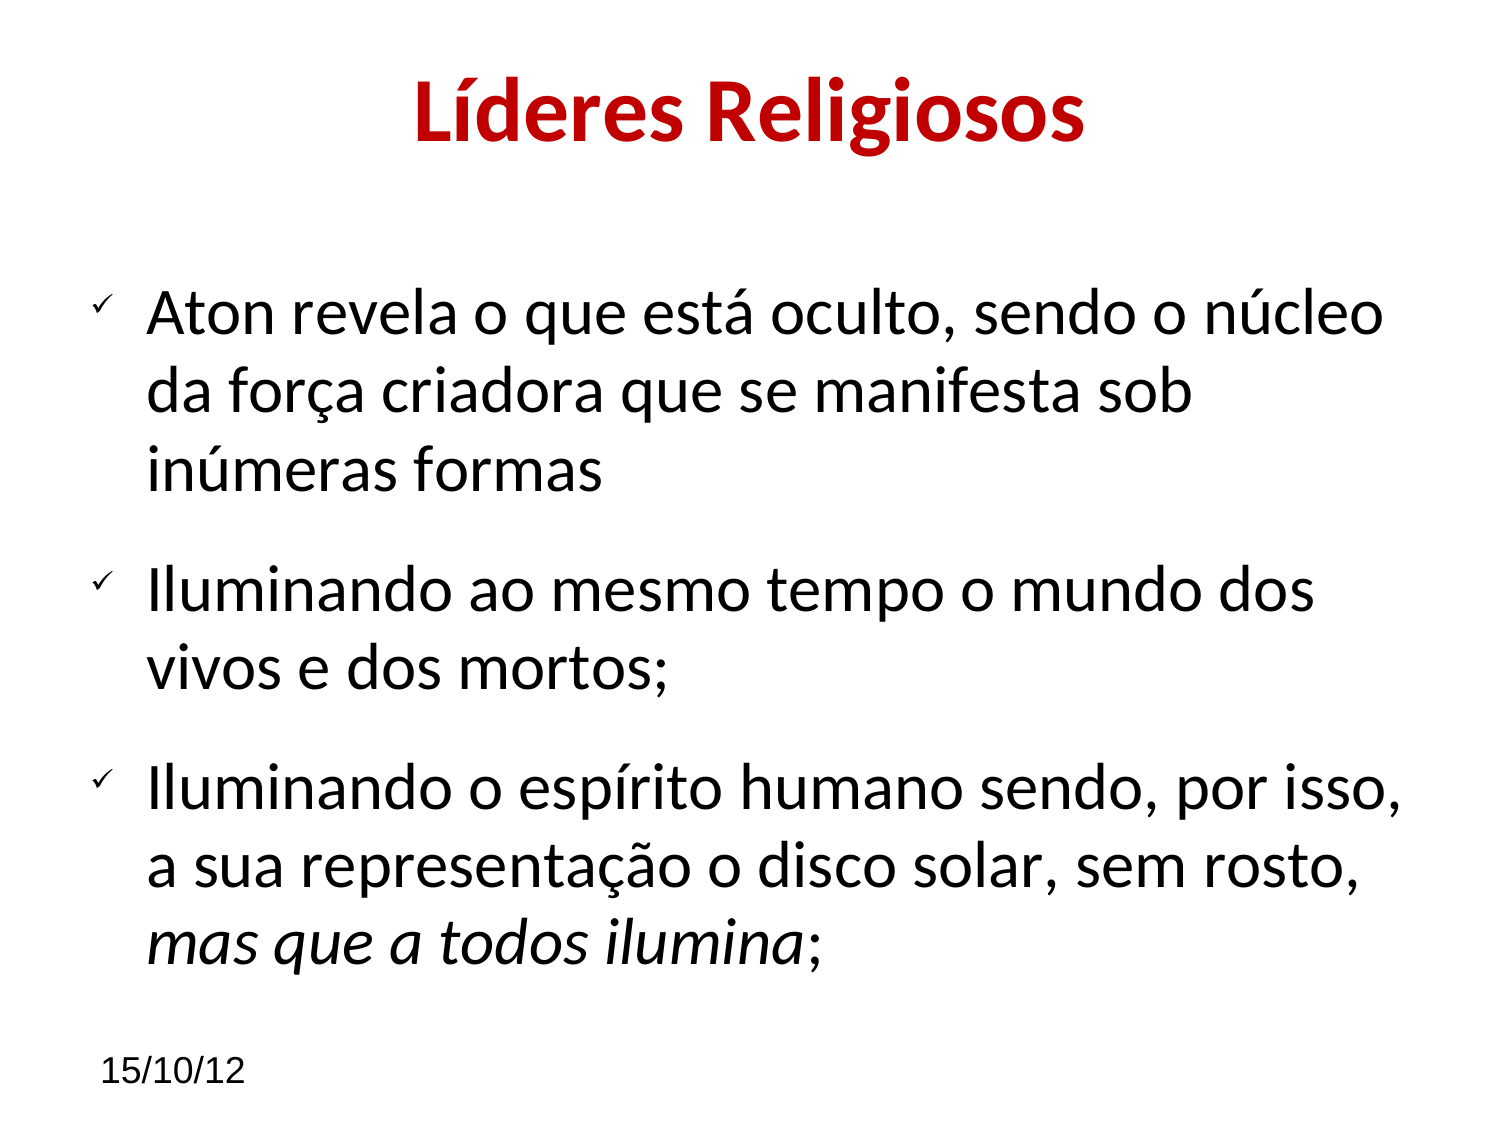

# Líderes Religiosos
Aton revela o que está oculto, sendo o núcleo da força criadora que se manifesta sob inúmeras formas
Iluminando ao mesmo tempo o mundo dos vivos e dos mortos;
Iluminando o espírito humano sendo, por isso, a sua representação o disco solar, sem rosto, mas que a todos ilumina;